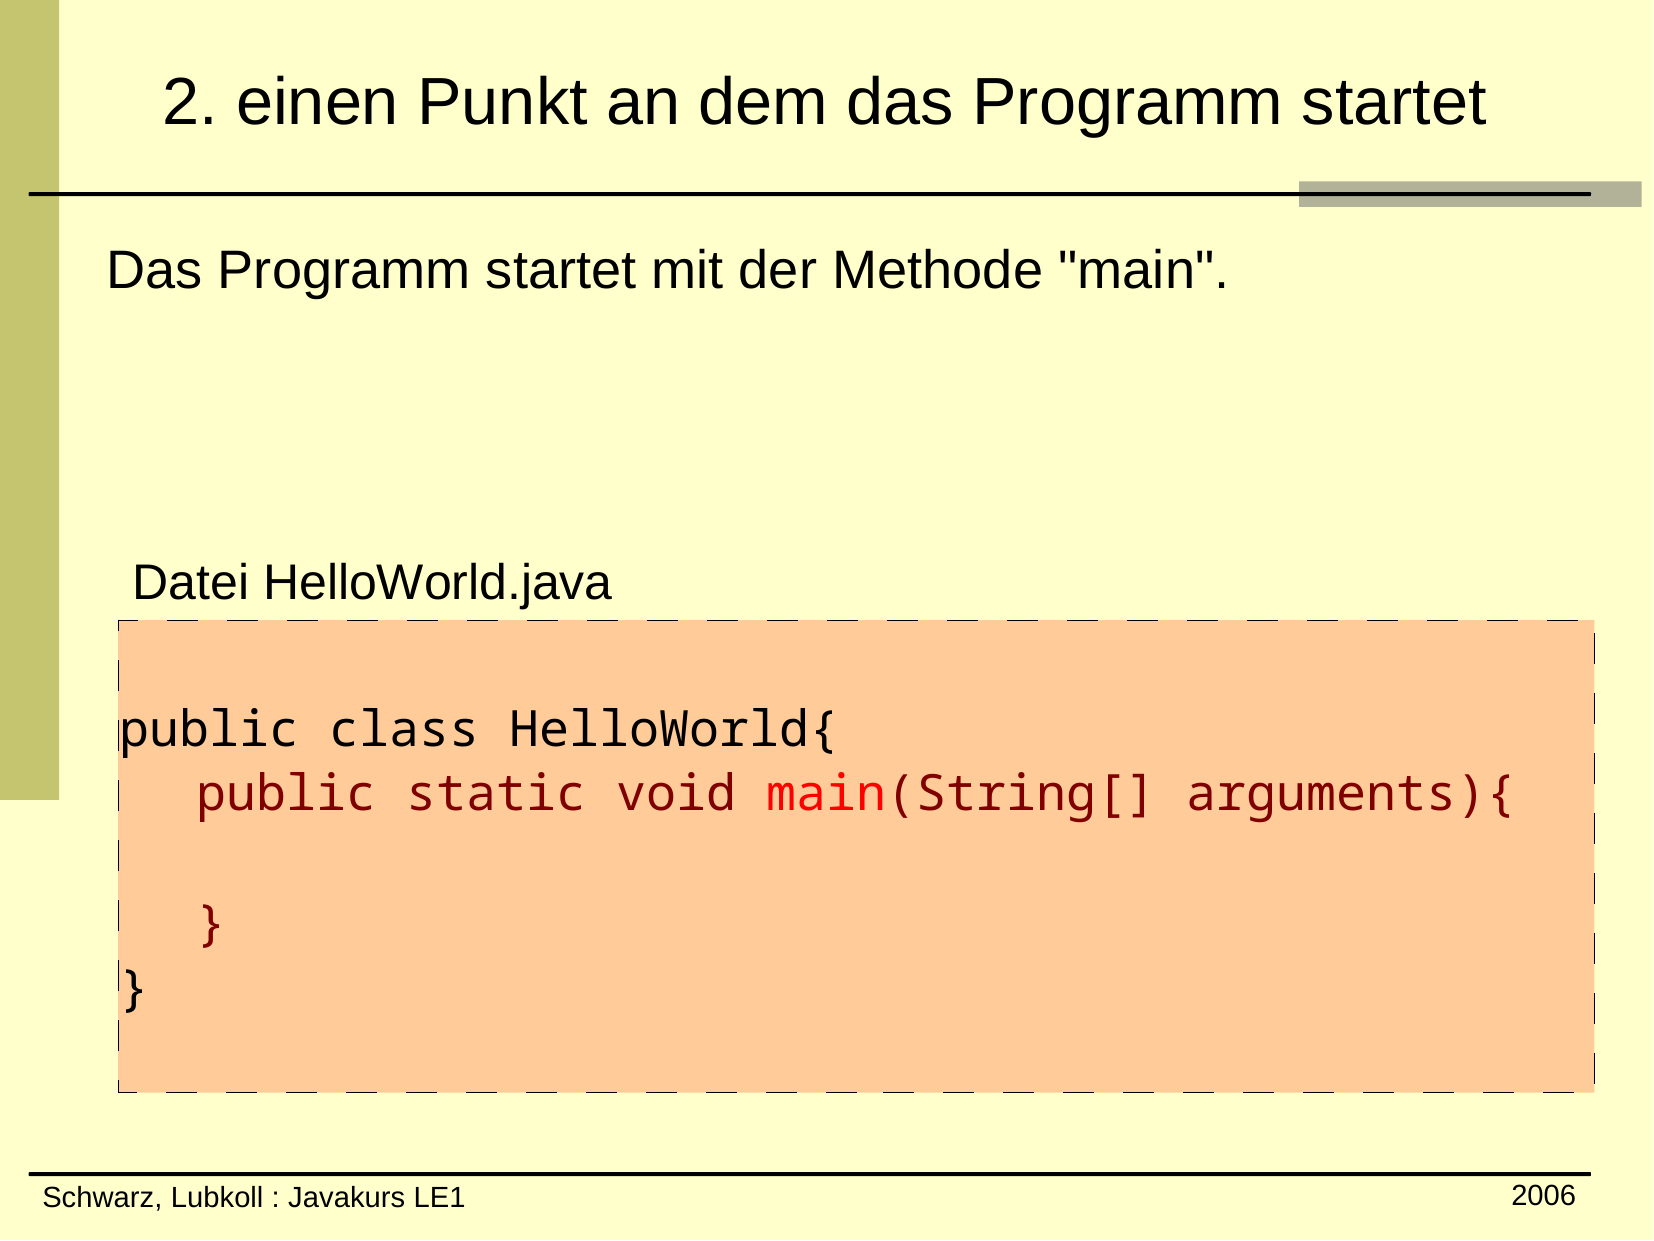

# 2. einen Punkt an dem das Programm startet
Das Programm startet mit der Methode "main".
Datei HelloWorld.java
public class HelloWorld{
public static void main(String[] arguments){
}
}